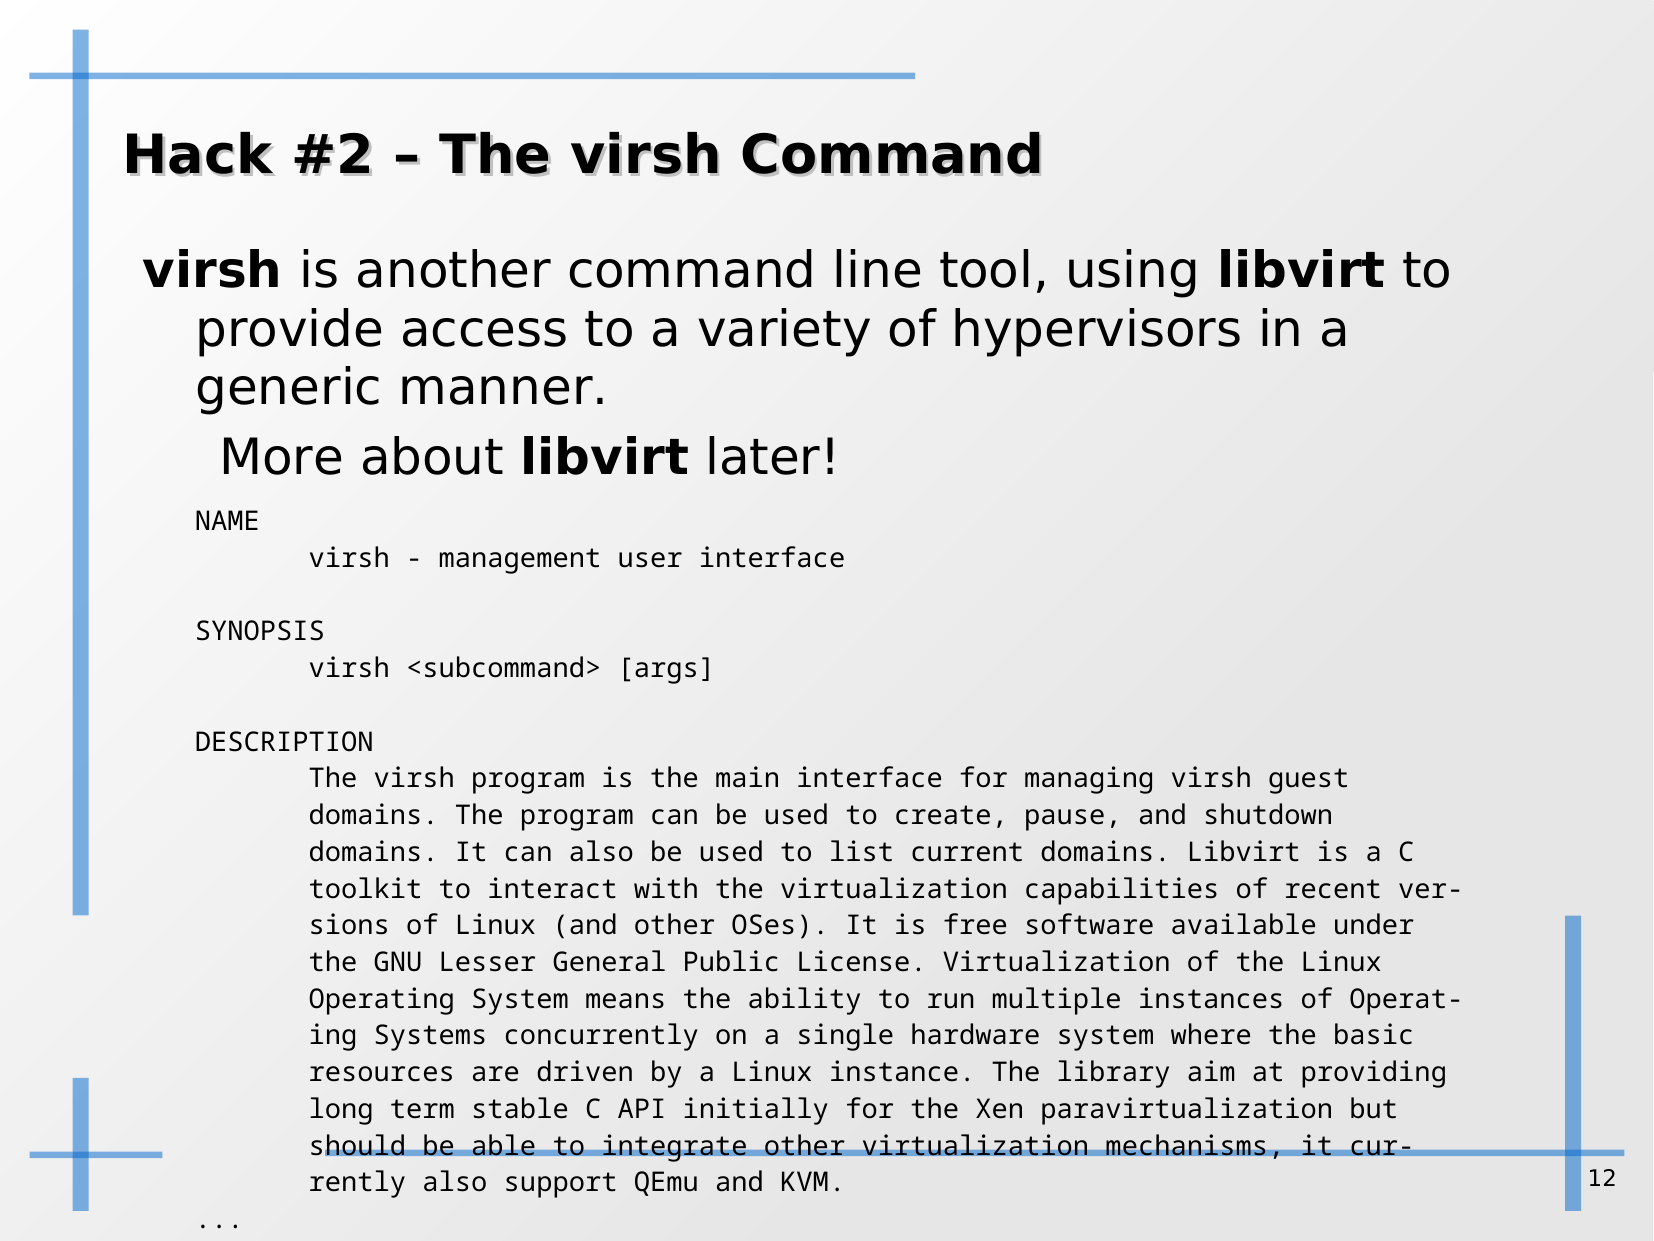

# Hack #2 – The virsh Command
virsh is another command line tool, using libvirt to provide access to a variety of hypervisors in a generic manner.
More about libvirt later!
NAME
 virsh - management user interface
SYNOPSIS
 virsh <subcommand> [args]
DESCRIPTION
 The virsh program is the main interface for managing virsh guest
 domains. The program can be used to create, pause, and shutdown
 domains. It can also be used to list current domains. Libvirt is a C
 toolkit to interact with the virtualization capabilities of recent ver‐
 sions of Linux (and other OSes). It is free software available under
 the GNU Lesser General Public License. Virtualization of the Linux
 Operating System means the ability to run multiple instances of Operat‐
 ing Systems concurrently on a single hardware system where the basic
 resources are driven by a Linux instance. The library aim at providing
 long term stable C API initially for the Xen paravirtualization but
 should be able to integrate other virtualization mechanisms, it cur‐
 rently also support QEmu and KVM.
...